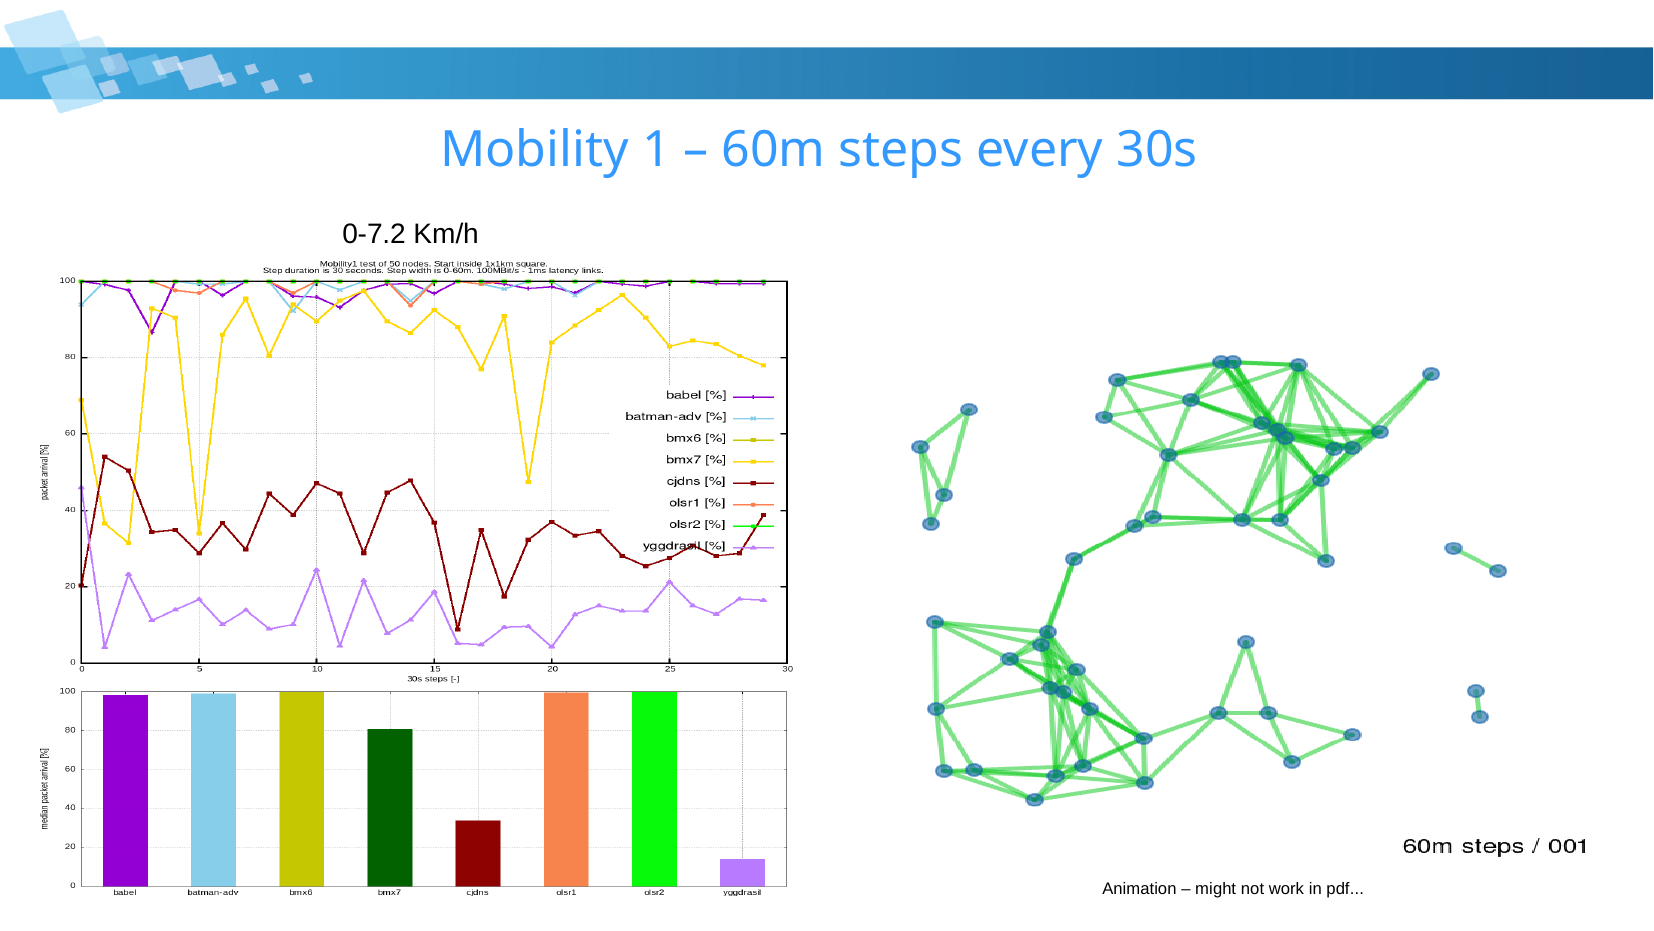

# Mobility 1 – 60m steps every 30s
0-7.2 Km/h
Animation – might not work in pdf...